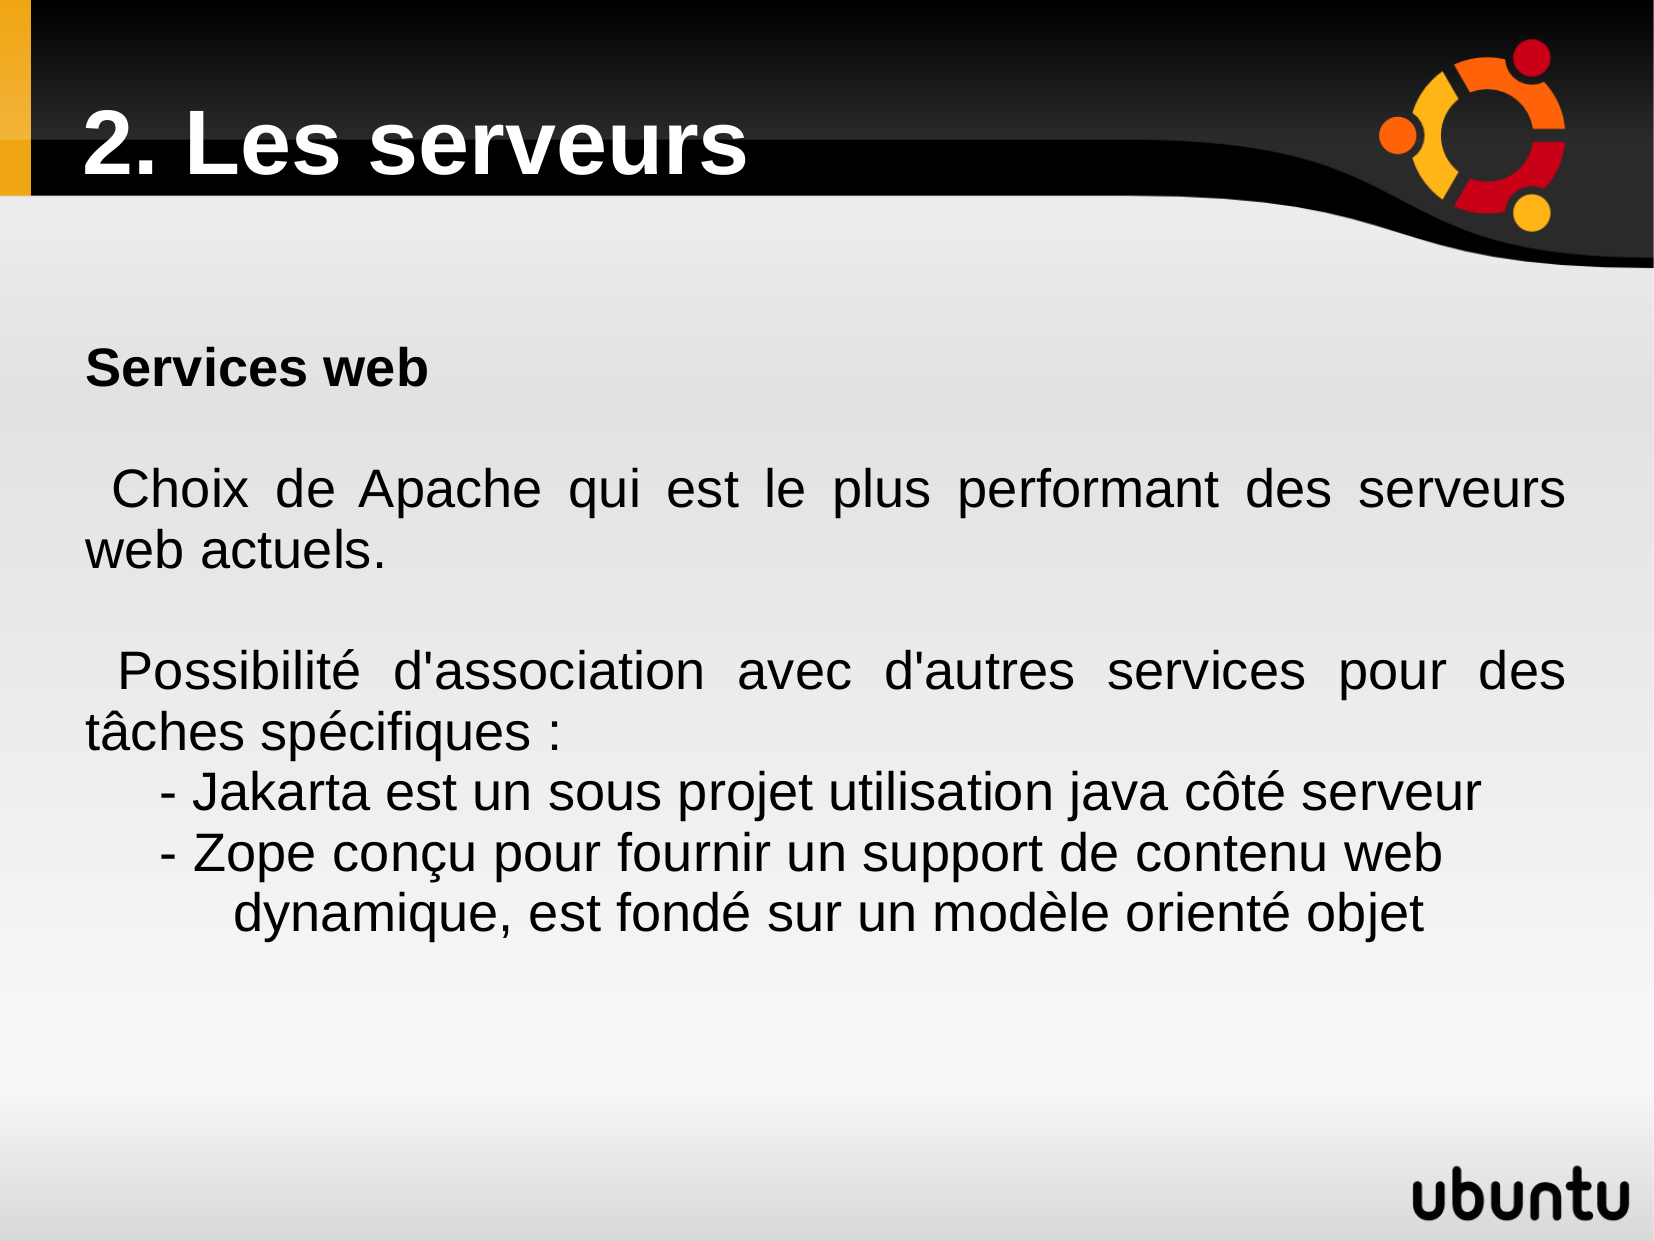

# 2. Les serveurs
Services web
 Choix de Apache qui est le plus performant des serveurs web actuels.
 Possibilité d'association avec d'autres services pour des tâches spécifiques :
	- Jakarta est un sous projet utilisation java côté serveur
	- Zope conçu pour fournir un support de contenu web 				dynamique, est fondé sur un modèle orienté objet